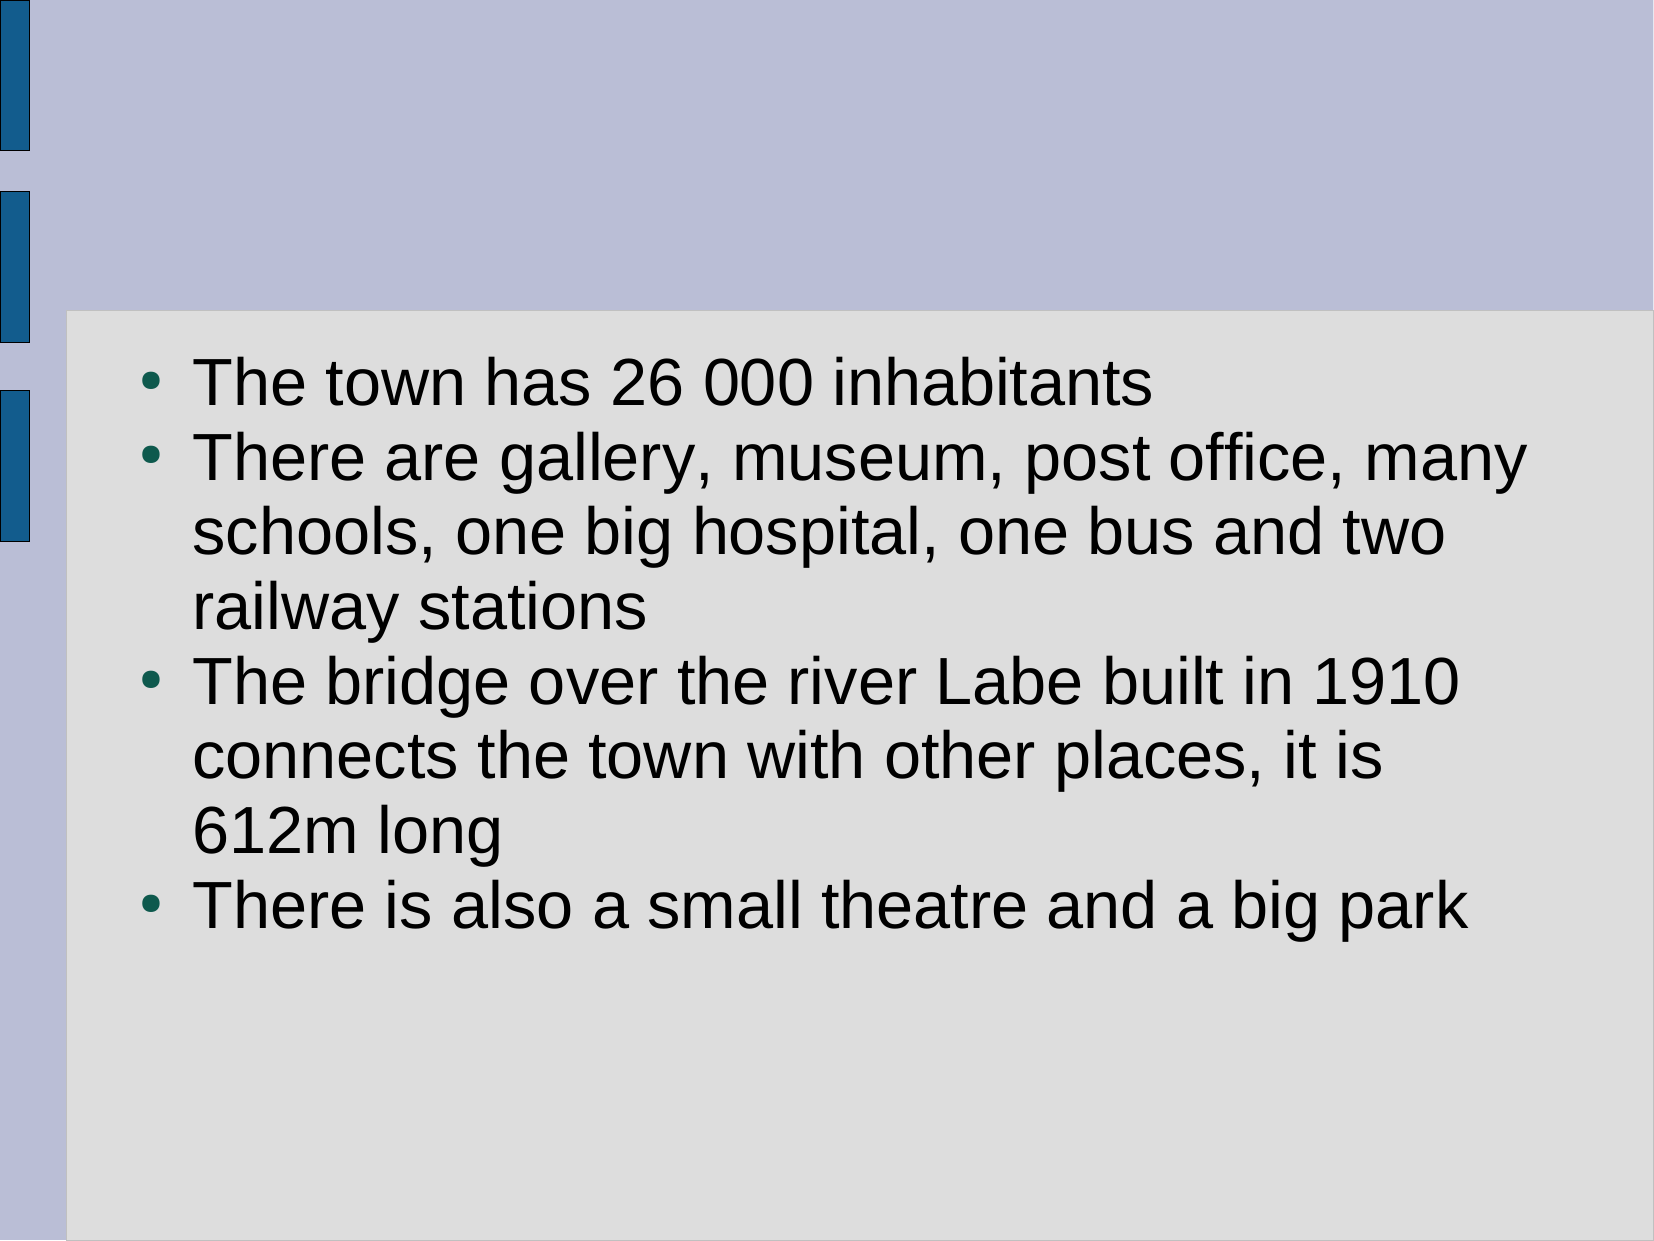

#
The town has 26 000 inhabitants
There are gallery, museum, post office, many schools, one big hospital, one bus and two railway stations
The bridge over the river Labe built in 1910 connects the town with other places, it is 612m long
There is also a small theatre and a big park